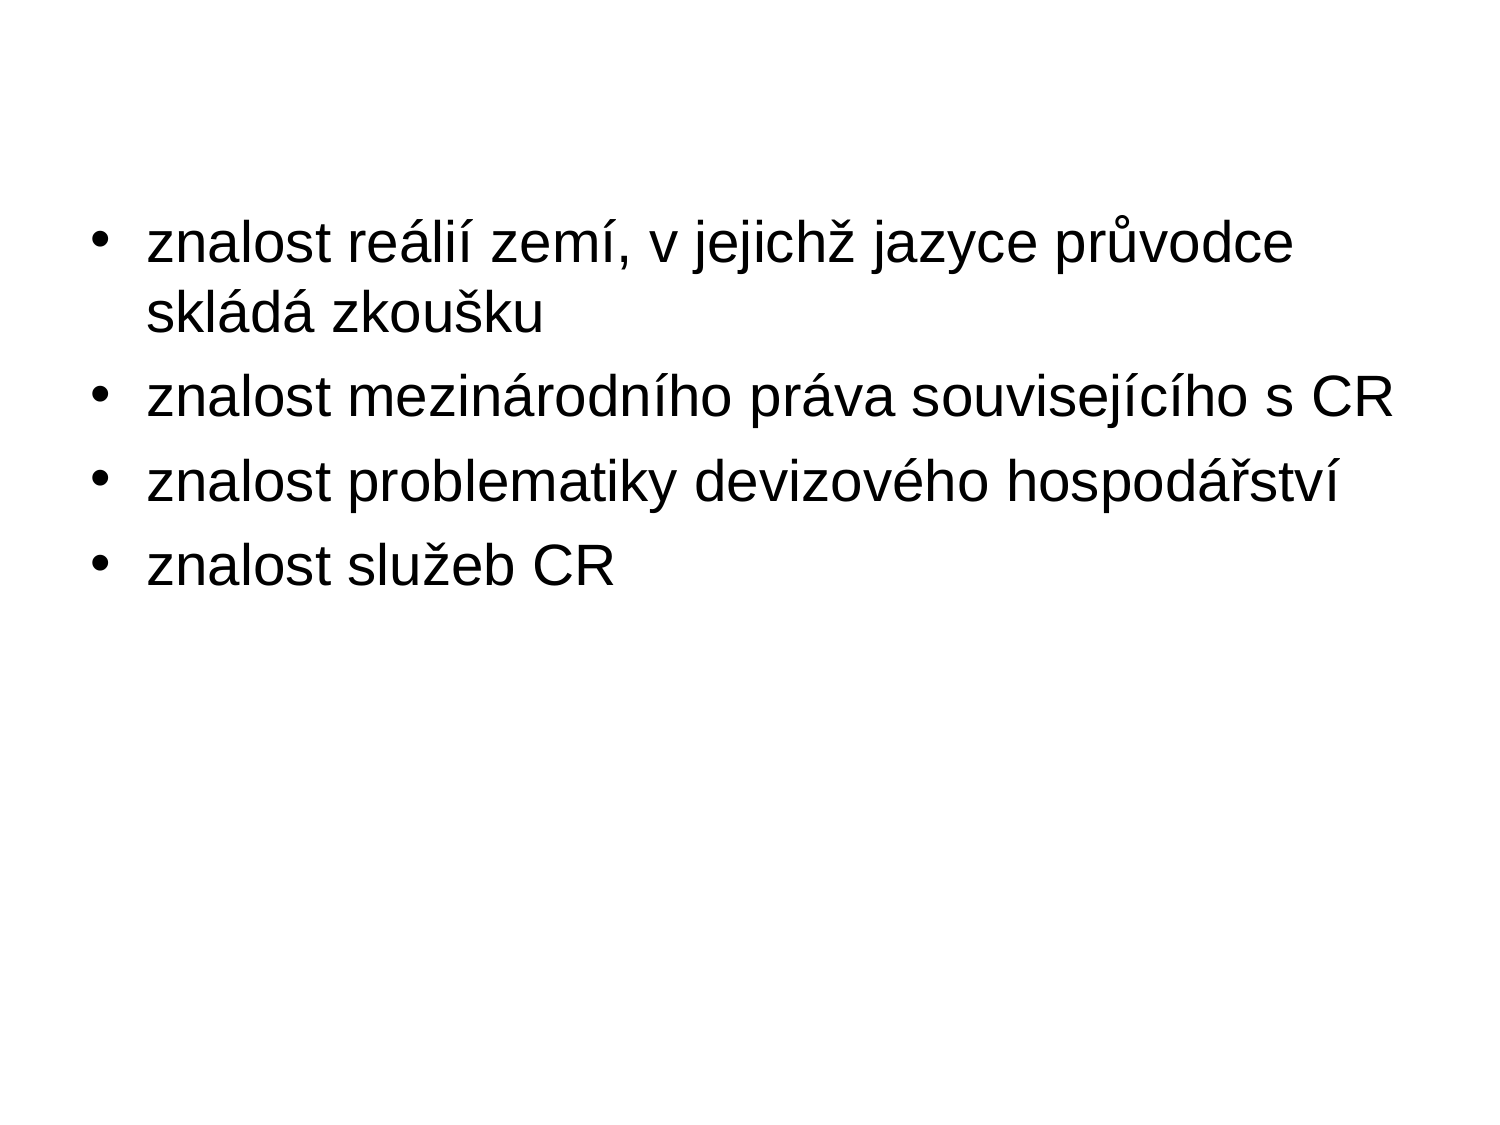

# znalost reálií zemí, v jejichž jazyce průvodce skládá zkoušku
znalost mezinárodního práva souvisejícího s CR
znalost problematiky devizového hospodářství
znalost služeb CR